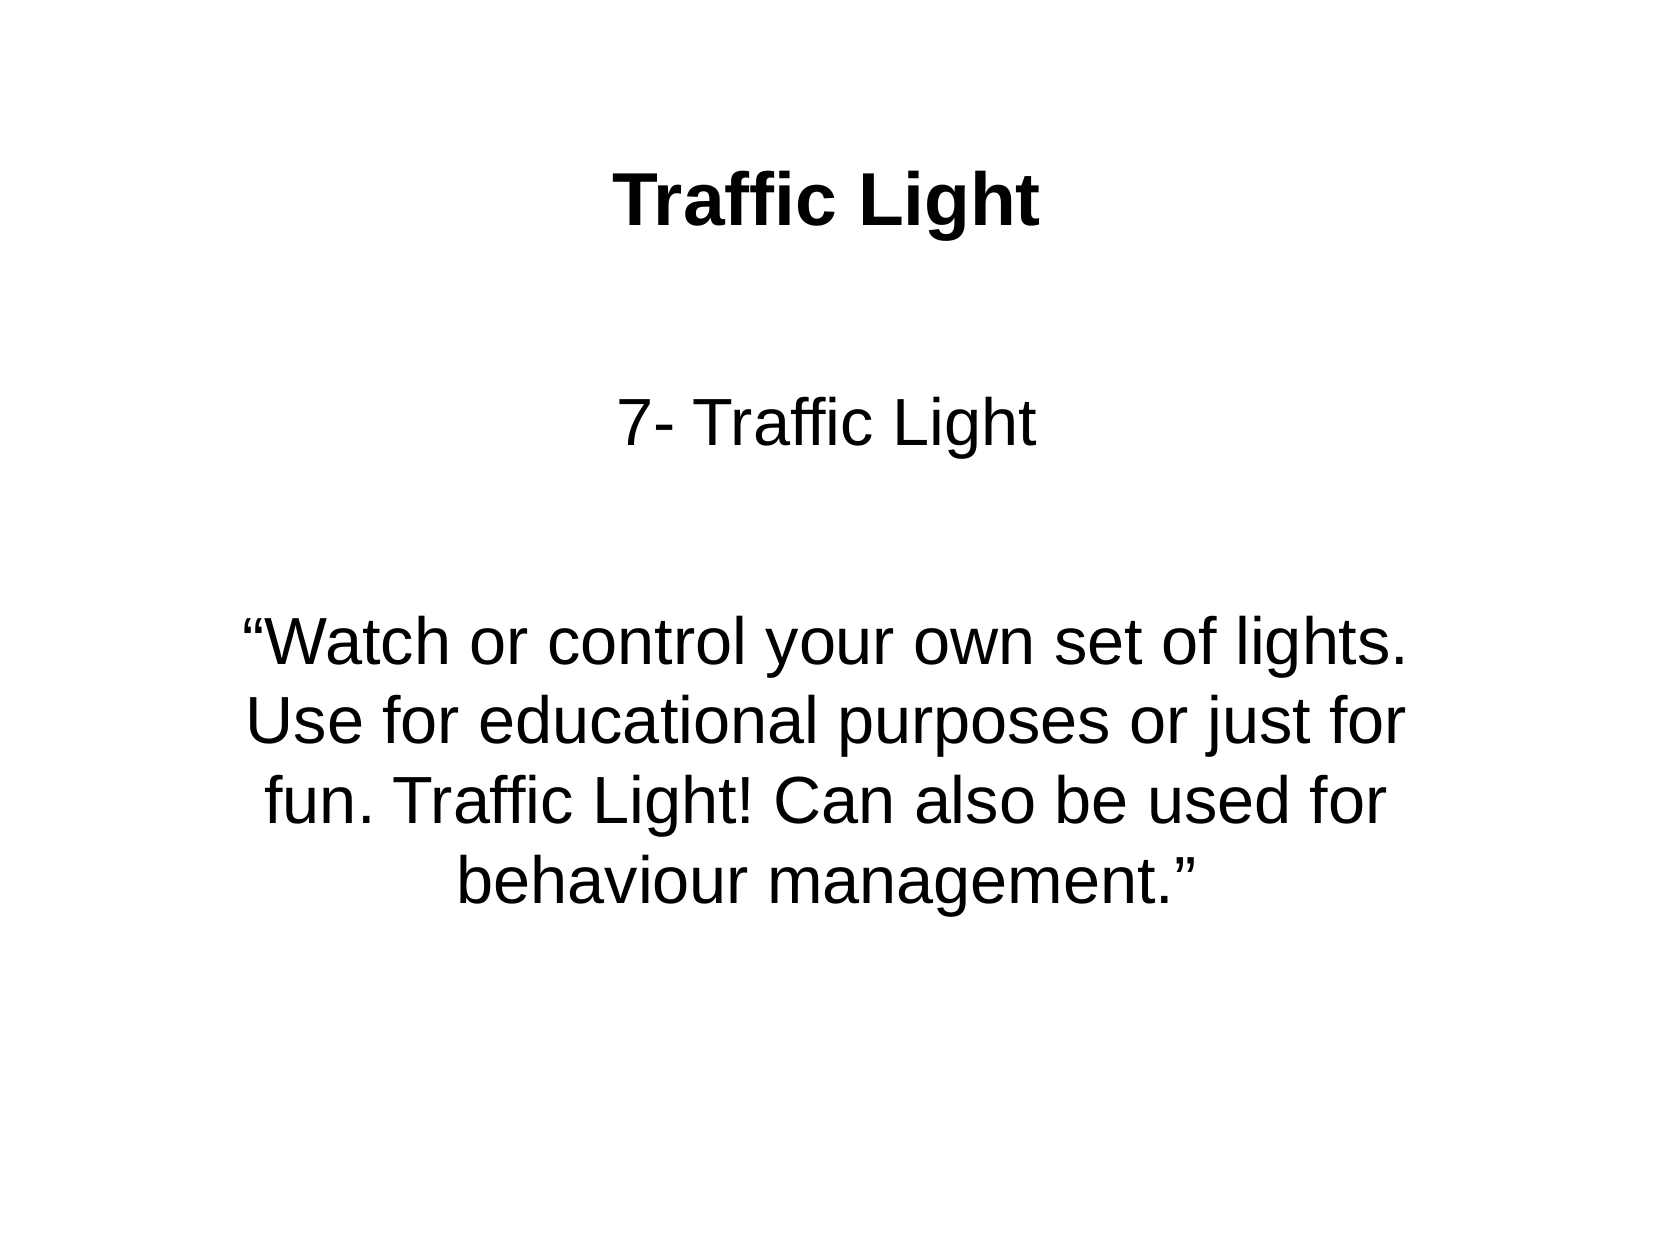

# Traffic Light
7- Traffic Light
“Watch or control your own set of lights. Use for educational purposes or just for fun. Traffic Light! Can also be used for behaviour management.”